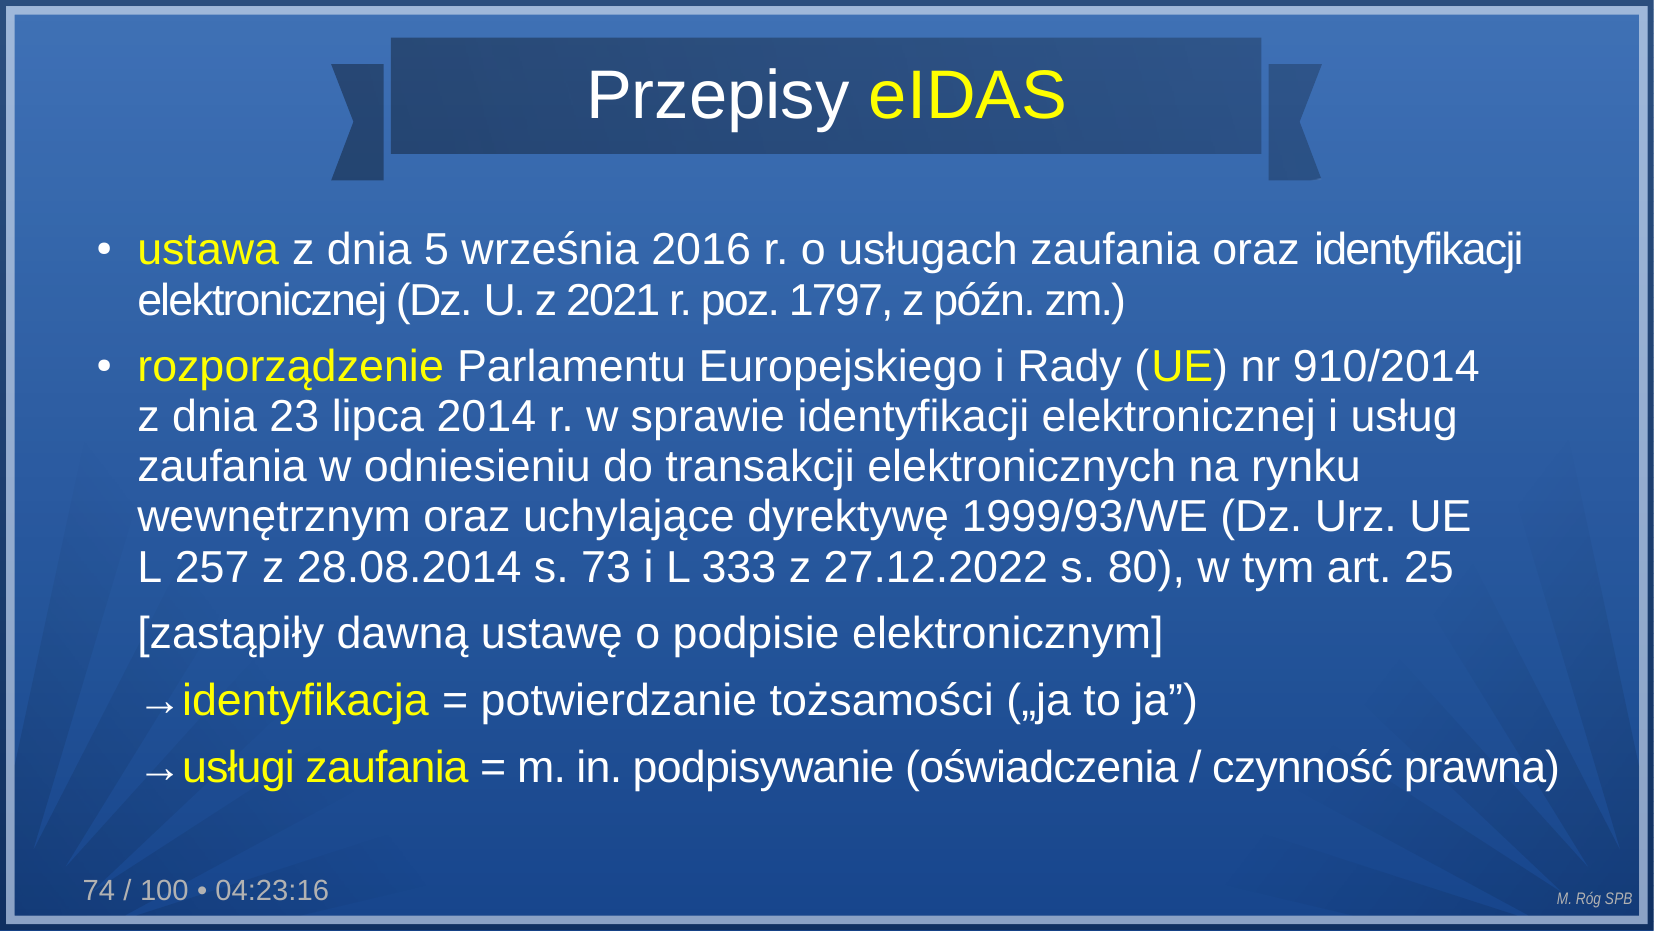

Przepisy eIDAS
# ustawa z dnia 5 września 2016 r. o usługach zaufania oraz identyfikacji elektronicznej (Dz. U. z 2021 r. poz. 1797, z późn. zm.)
rozporządzenie Parlamentu Europejskiego i Rady (UE) nr 910/2014 z dnia 23 lipca 2014 r. w sprawie identyfikacji elektronicznej i usług zaufania w odniesieniu do transakcji elektronicznych na rynku wewnętrznym oraz uchylające dyrektywę 1999/93/WE (Dz. Urz. UE L 257 z 28.08.2014 s. 73 i L 333 z 27.12.2022 s. 80), w tym art. 25
[zastąpiły dawną ustawę o podpisie elektronicznym]
→identyfikacja = potwierdzanie tożsamości („ja to ja”)
→usługi zaufania = m. in. podpisywanie (oświadczenia / czynność prawna)